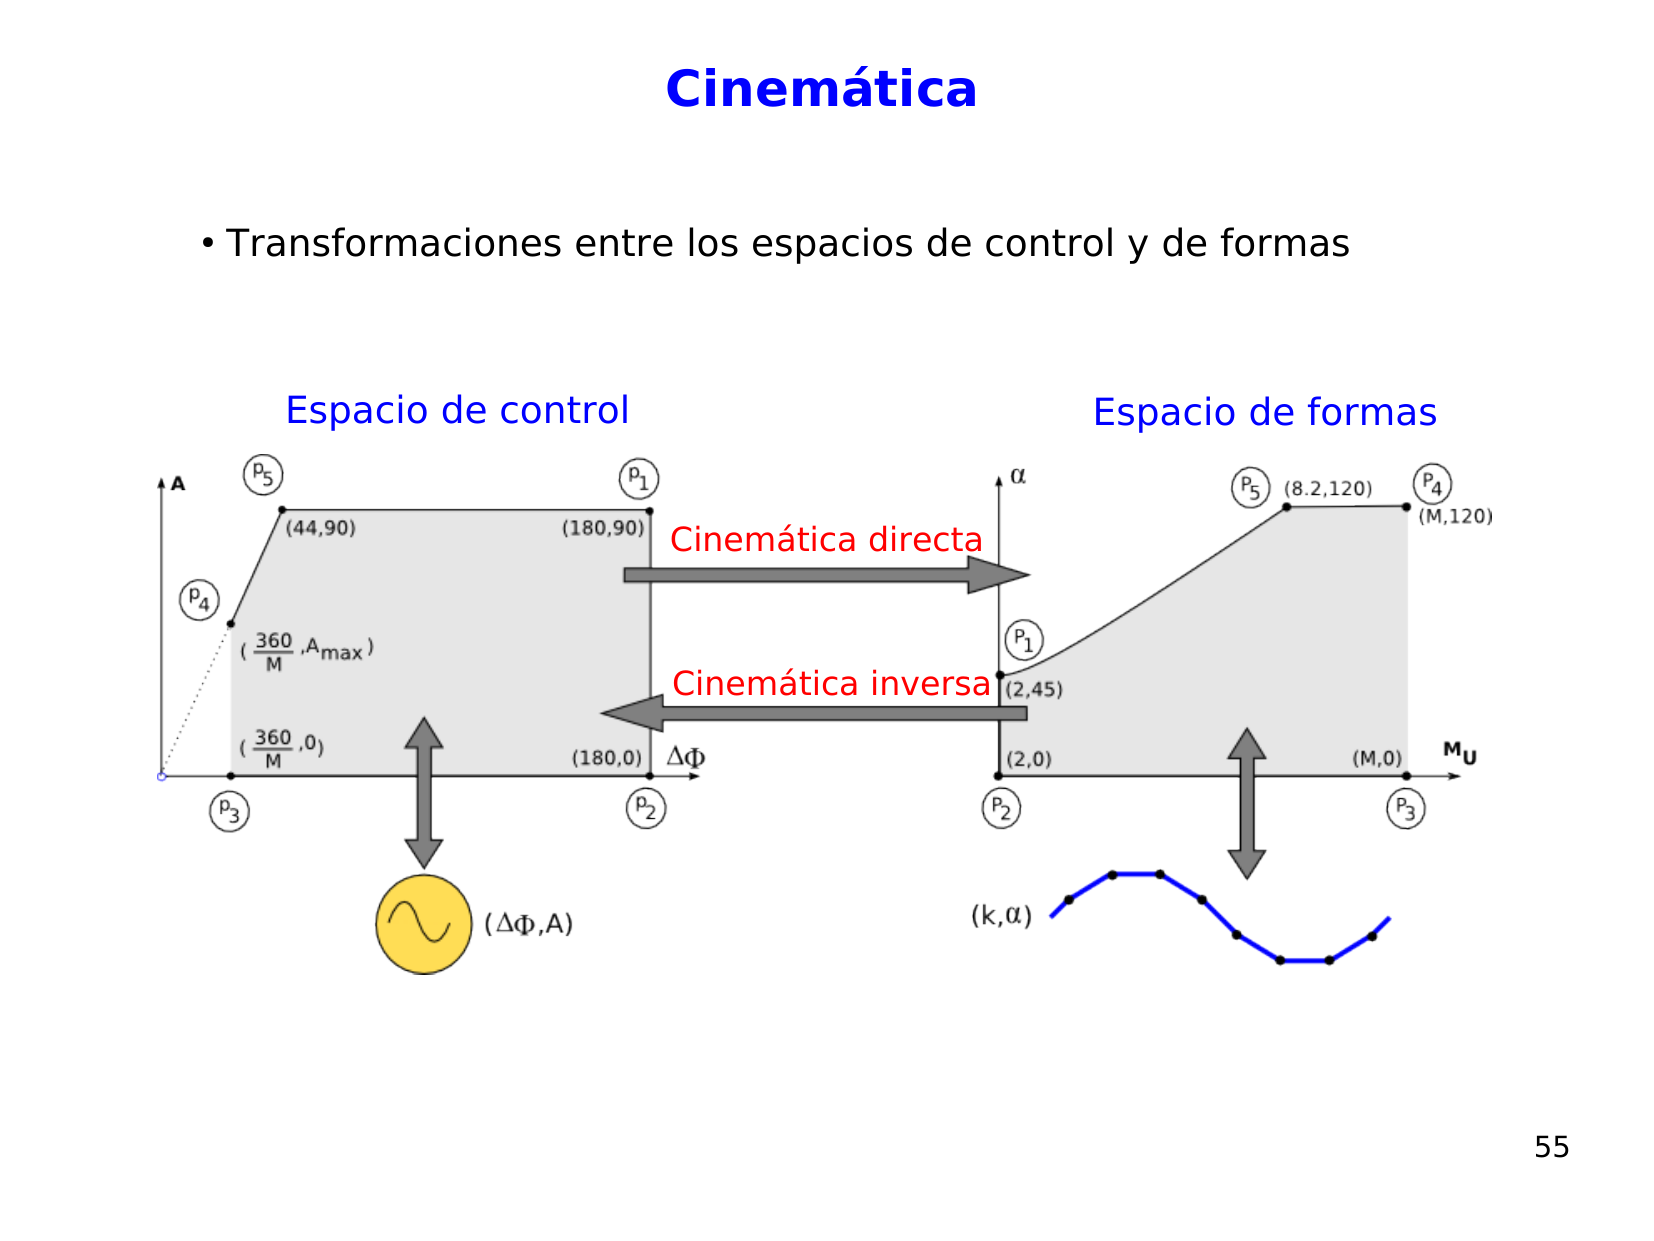

Cinemática
 Transformaciones entre los espacios de control y de formas
Espacio de control
Espacio de formas
Cinemática directa
Cinemática inversa
55